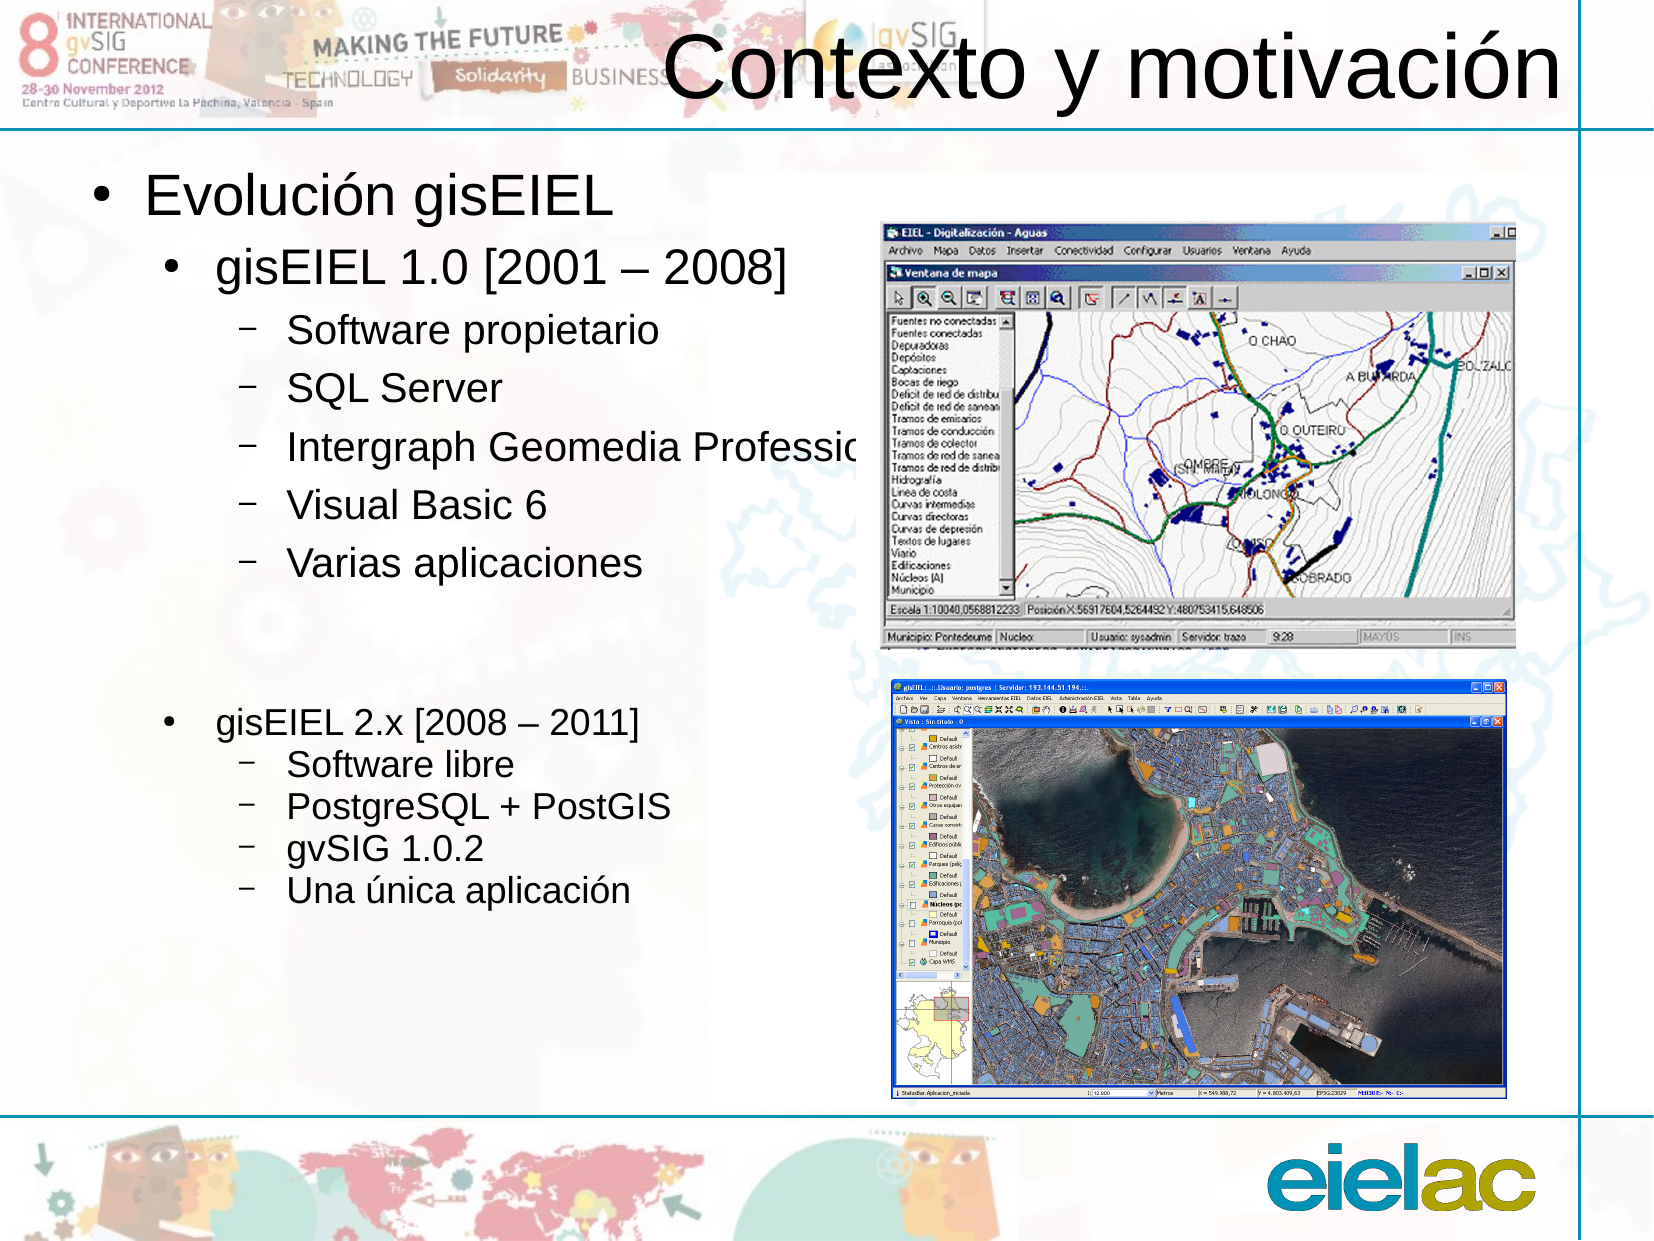

# Contexto y motivación
Evolución gisEIEL
gisEIEL 1.0 [2001 – 2008]
Software propietario
SQL Server
Intergraph Geomedia Professional
Visual Basic 6
Varias aplicaciones
gisEIEL 2.x [2008 – 2011]
Software libre
PostgreSQL + PostGIS
gvSIG 1.0.2
Una única aplicación